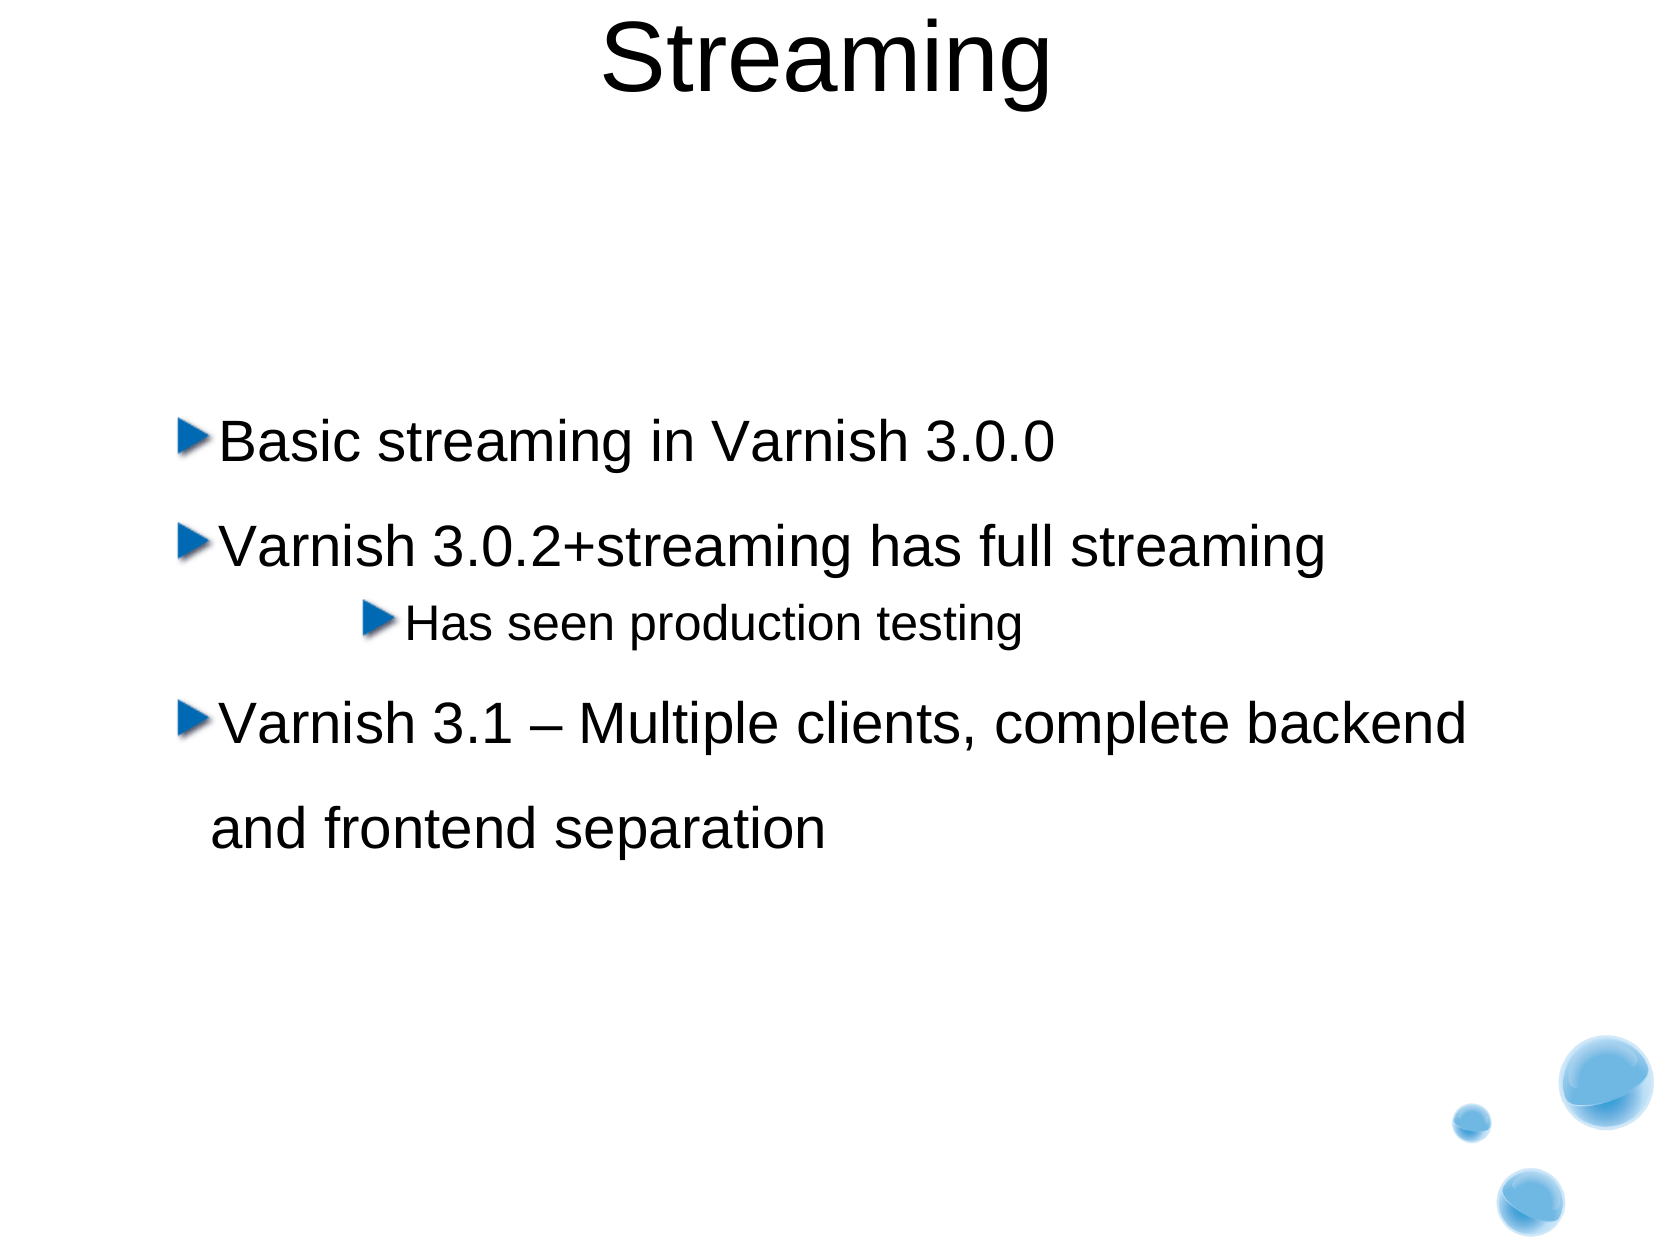

# Streaming
Basic streaming in Varnish 3.0.0
Varnish 3.0.2+streaming has full streaming
Has seen production testing
Varnish 3.1 – Multiple clients, complete backend and frontend separation